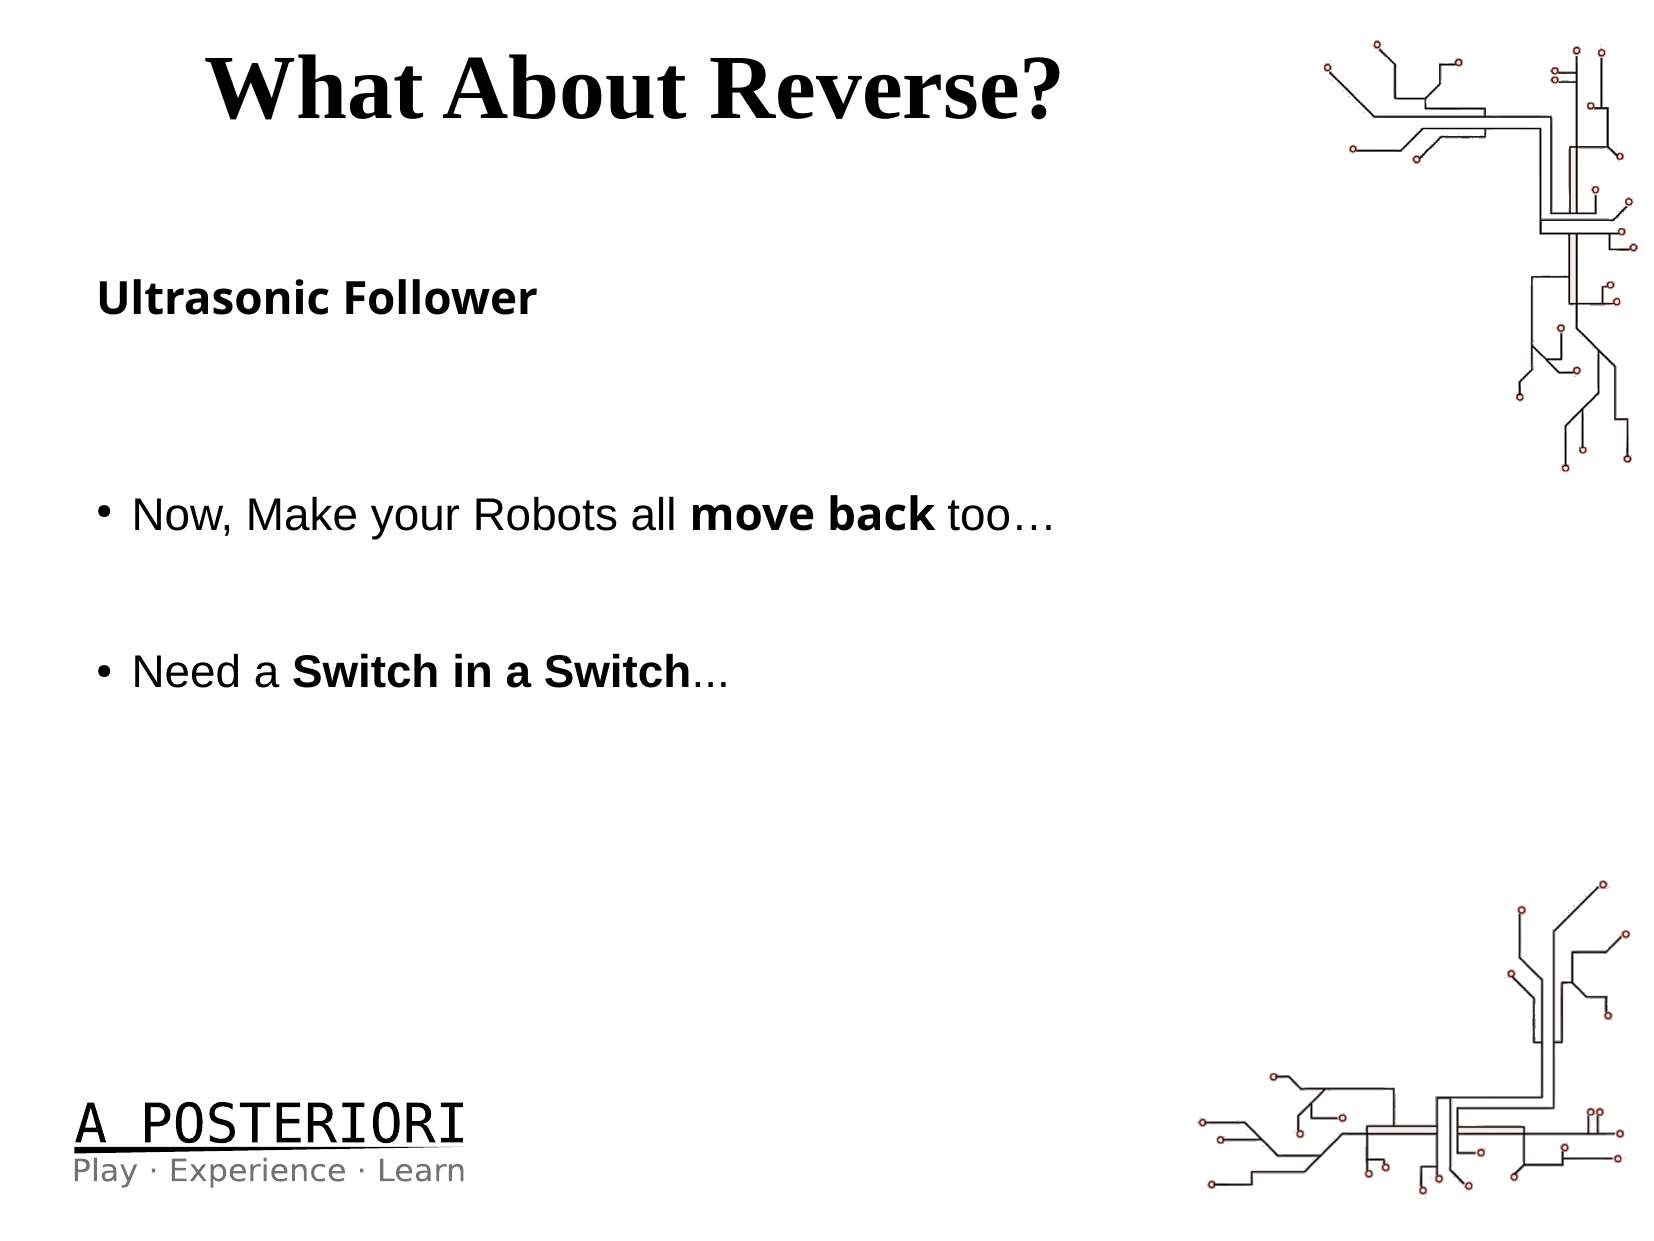

# What About Reverse?
Ultrasonic Follower
Now, Make your Robots all move back too…
Need a Switch in a Switch...